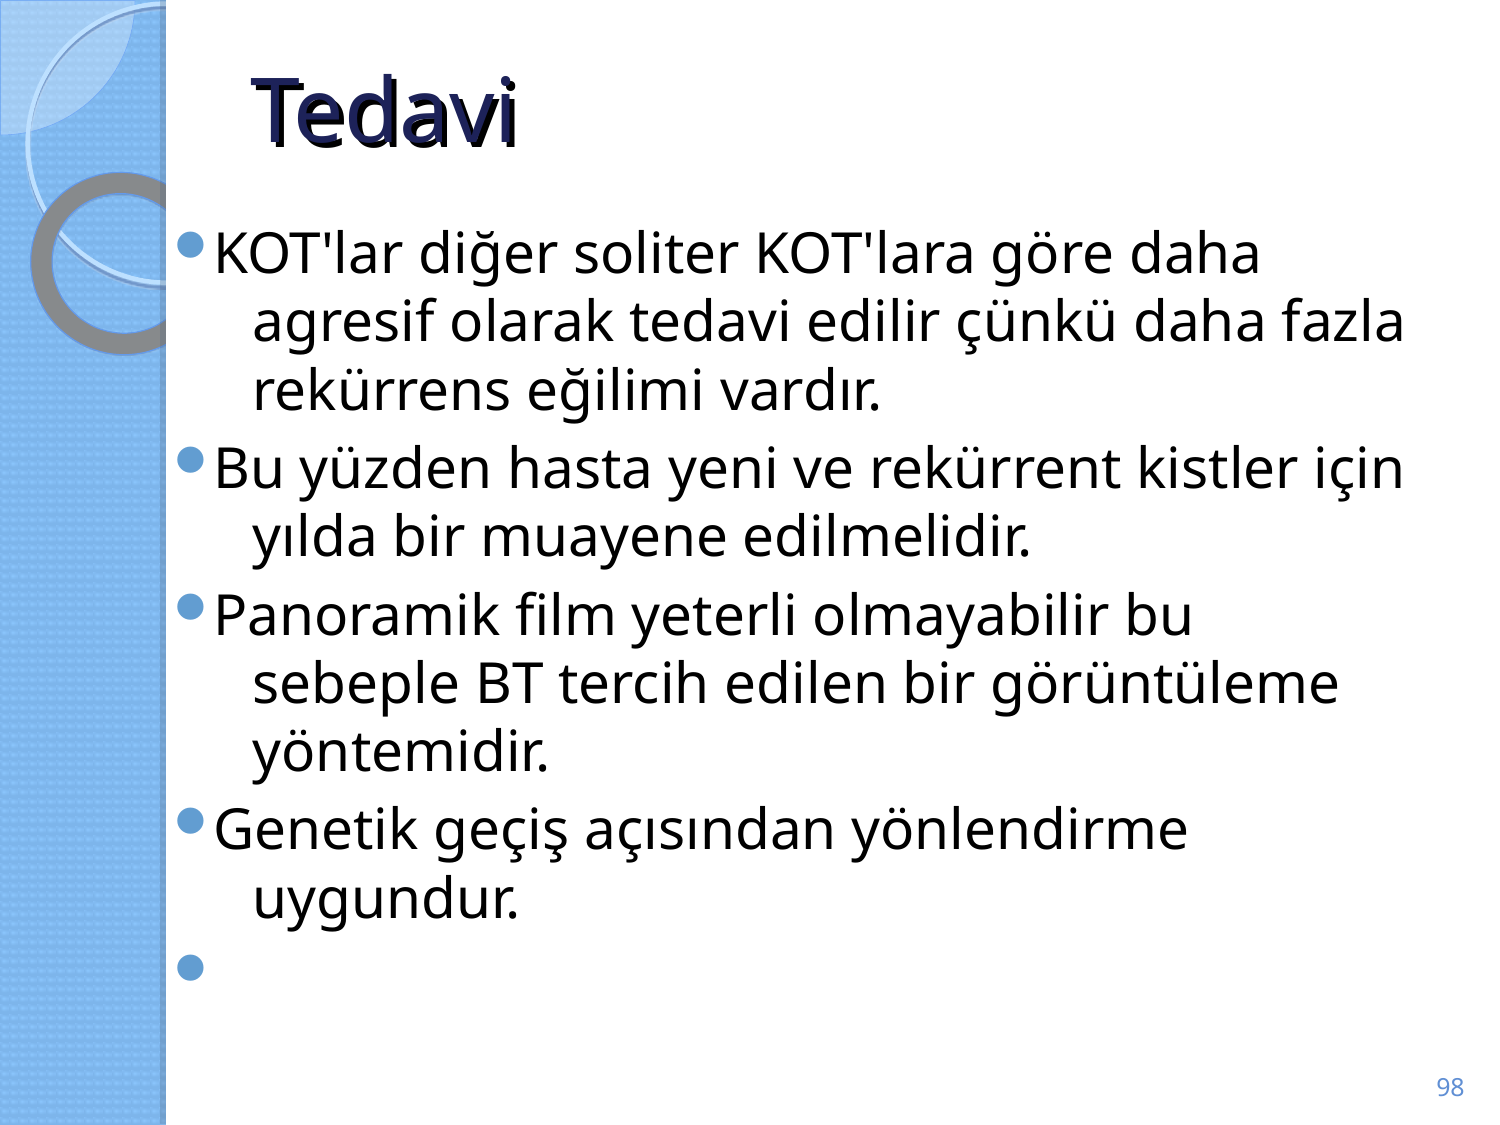

# Tedavi
KOT'lar diğer soliter KOT'lara göre daha agresif olarak tedavi edilir çünkü daha fazla rekürrens eğilimi vardır.
Bu yüzden hasta yeni ve rekürrent kistler için yılda bir muayene edilmelidir.
Panoramik film yeterli olmayabilir bu sebeple BT tercih edilen bir görüntüleme yöntemidir.
Genetik geçiş açısından yönlendirme uygundur.